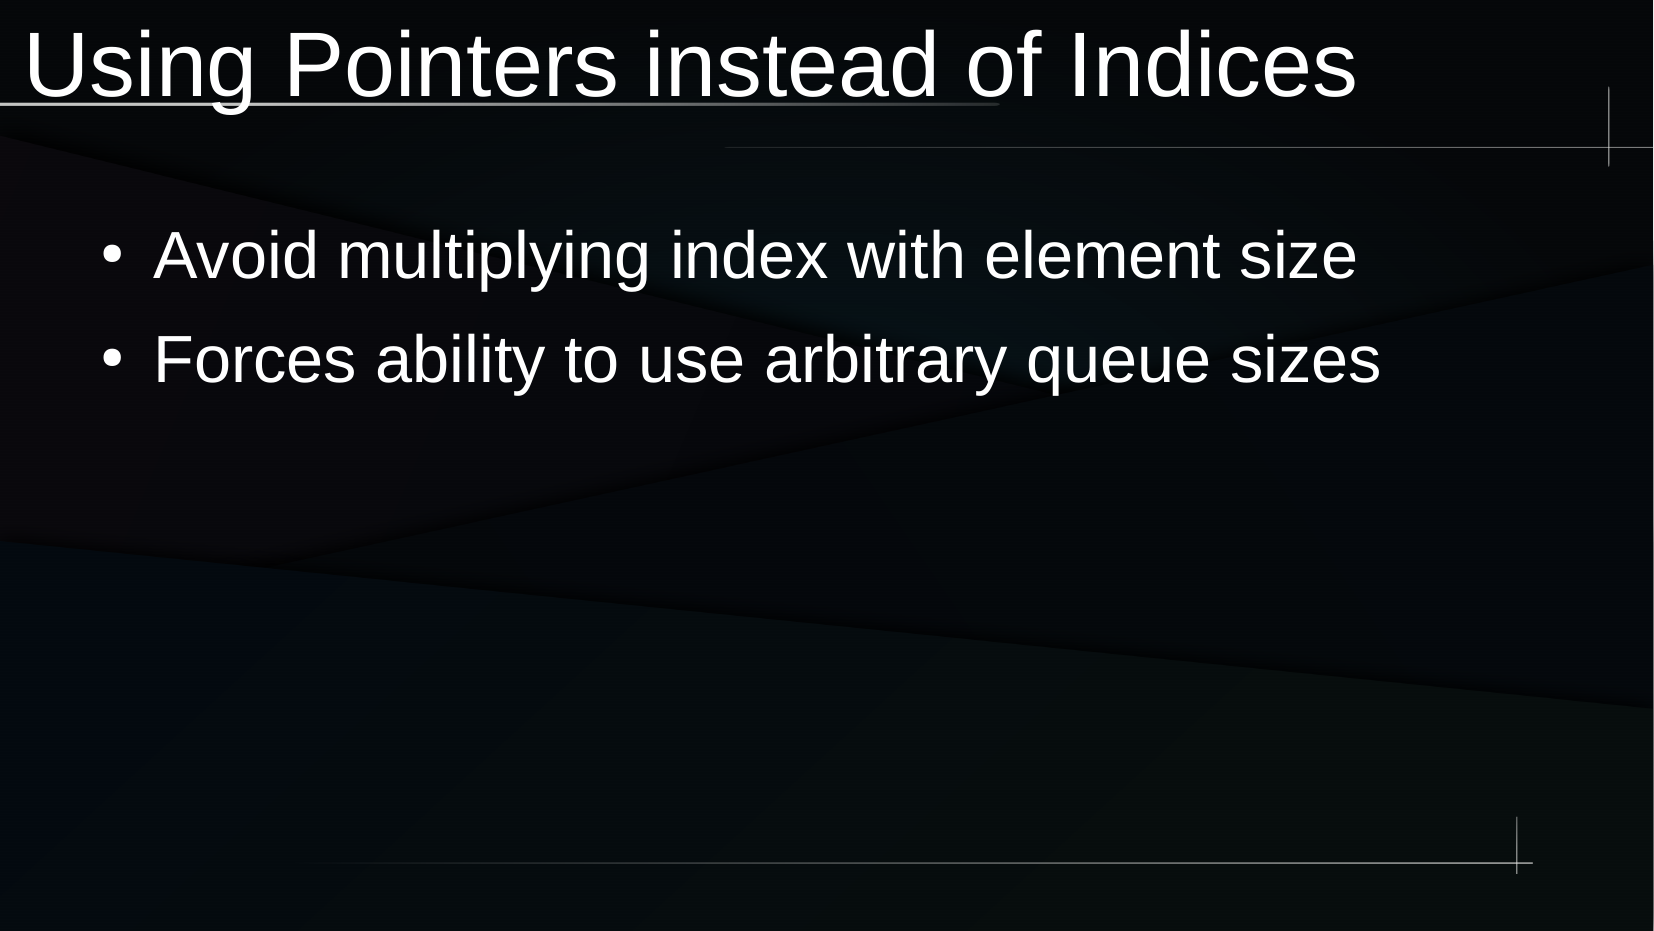

# Using Pointers instead of Indices
Avoid multiplying index with element size
Forces ability to use arbitrary queue sizes